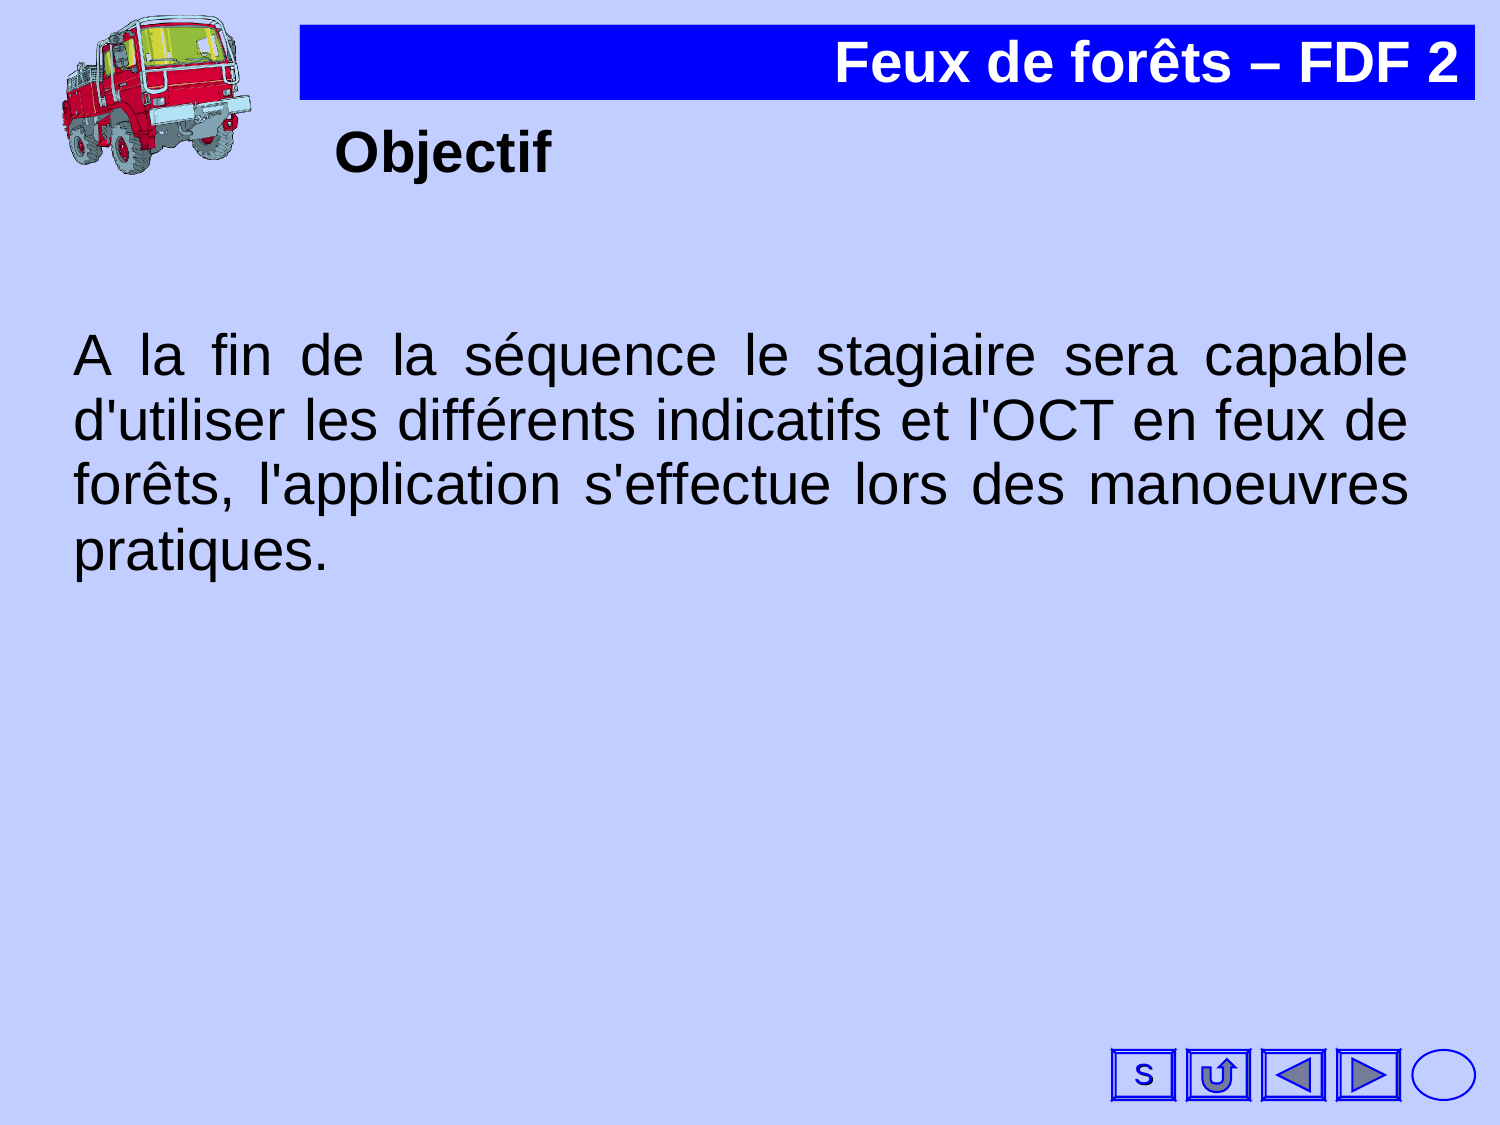

Feux de forêts – FDF 2
Objectif
A la fin de la séquence le stagiaire sera capable d'utiliser les différents indicatifs et l'OCT en feux de forêts, l'application s'effectue lors des manoeuvres pratiques.